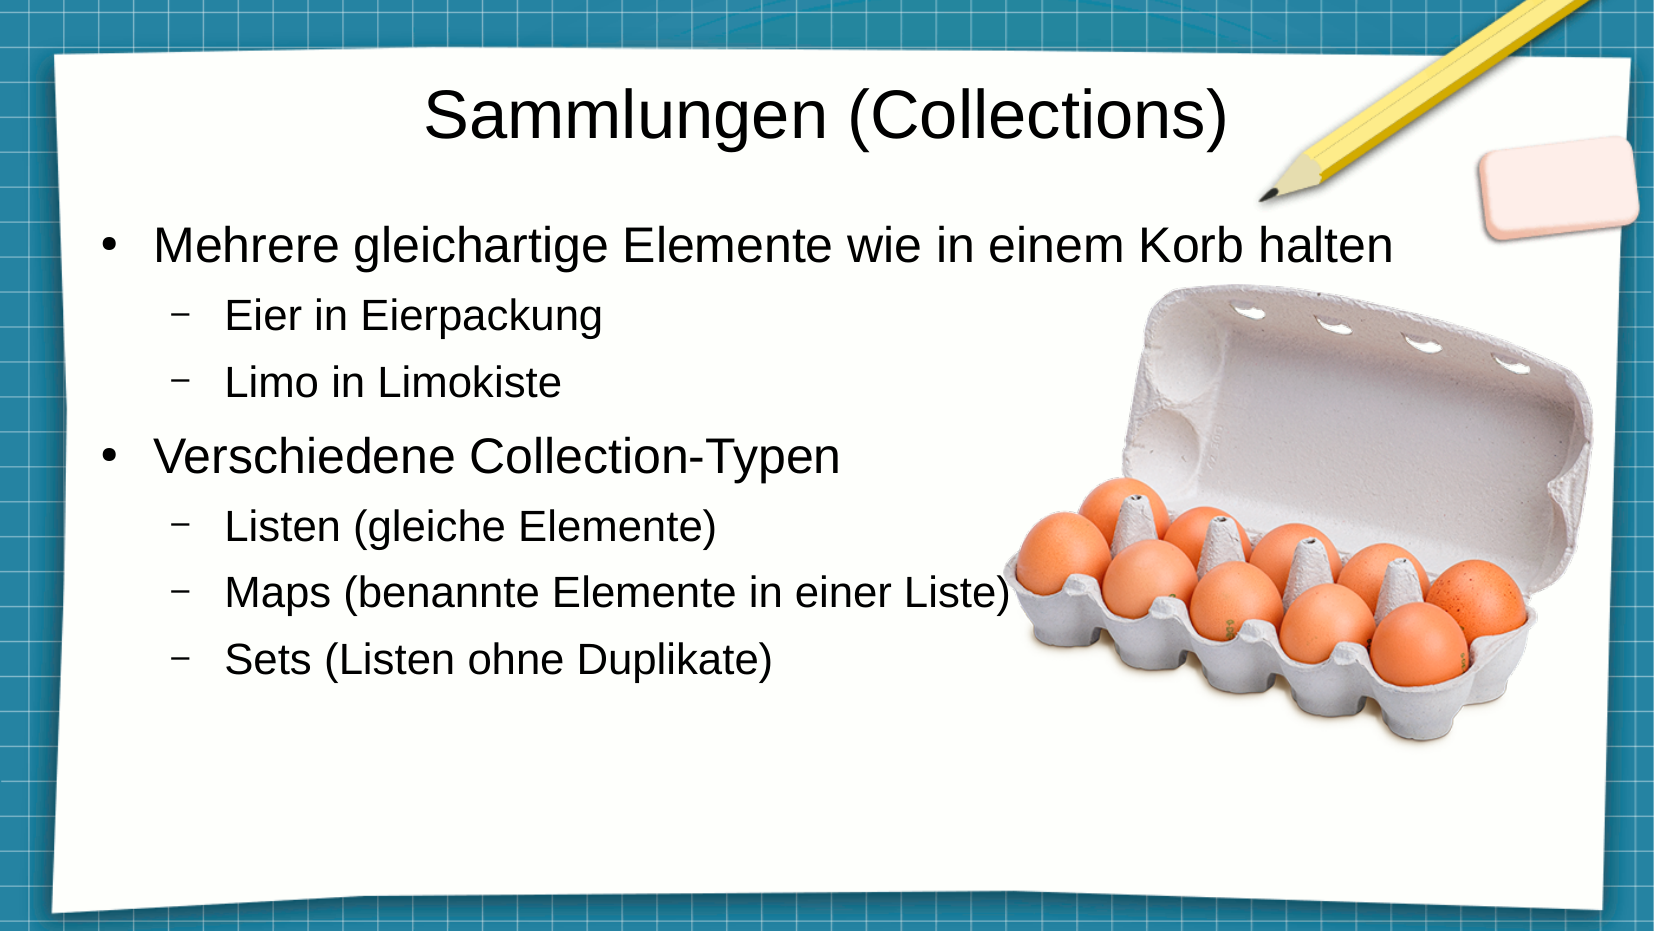

# Sammlungen (Collections)
Mehrere gleichartige Elemente wie in einem Korb halten
Eier in Eierpackung
Limo in Limokiste
Verschiedene Collection-Typen
Listen (gleiche Elemente)
Maps (benannte Elemente in einer Liste)
Sets (Listen ohne Duplikate)